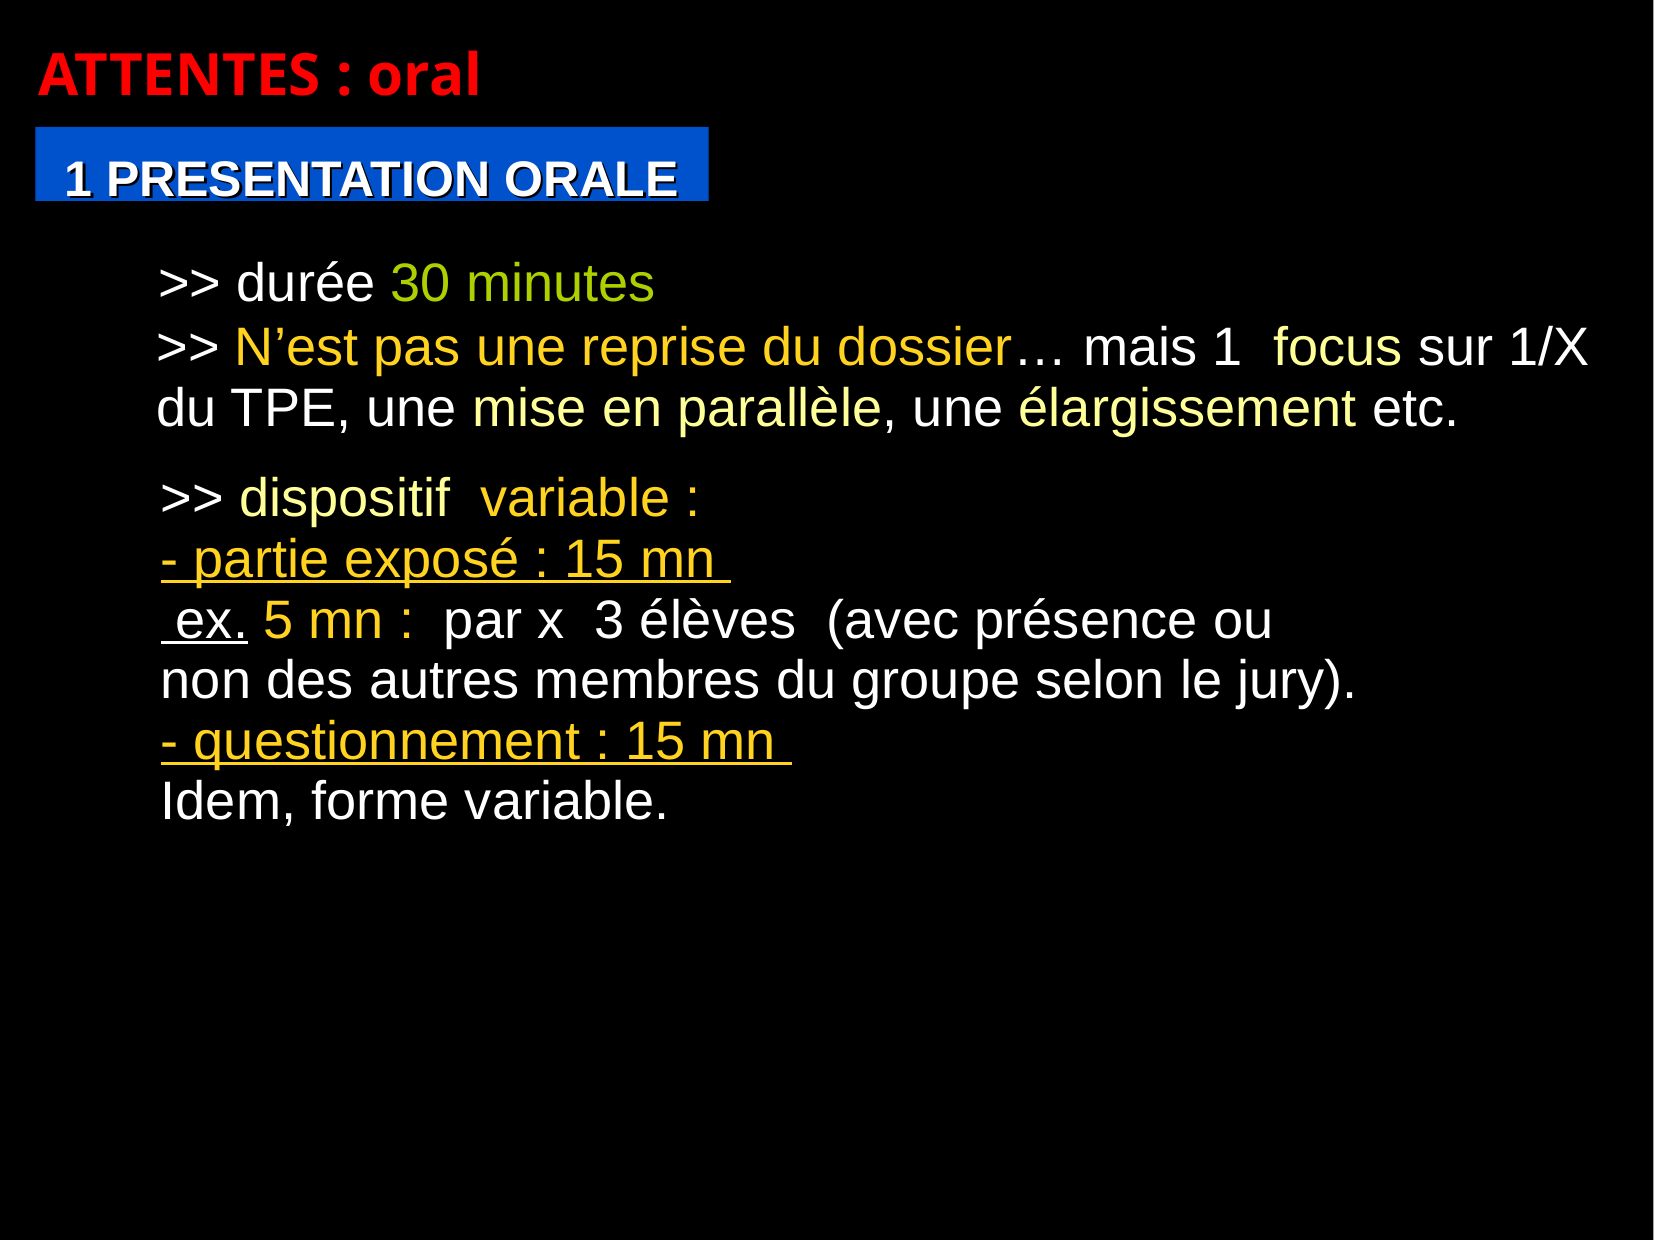

Arrêté 12-6-2015
ATTENTES : oral
1 PRESENTATION ORALE
>> durée 30 minutes
>> N’est pas une reprise du dossier… mais 1 focus sur 1/X du TPE, une mise en parallèle, une élargissement etc.
>> dispositif variable :
- partie exposé : 15 mn
 ex. 5 mn : par x 3 élèves (avec présence ou non des autres membres du groupe selon le jury).
- questionnement : 15 mn
Idem, forme variable.